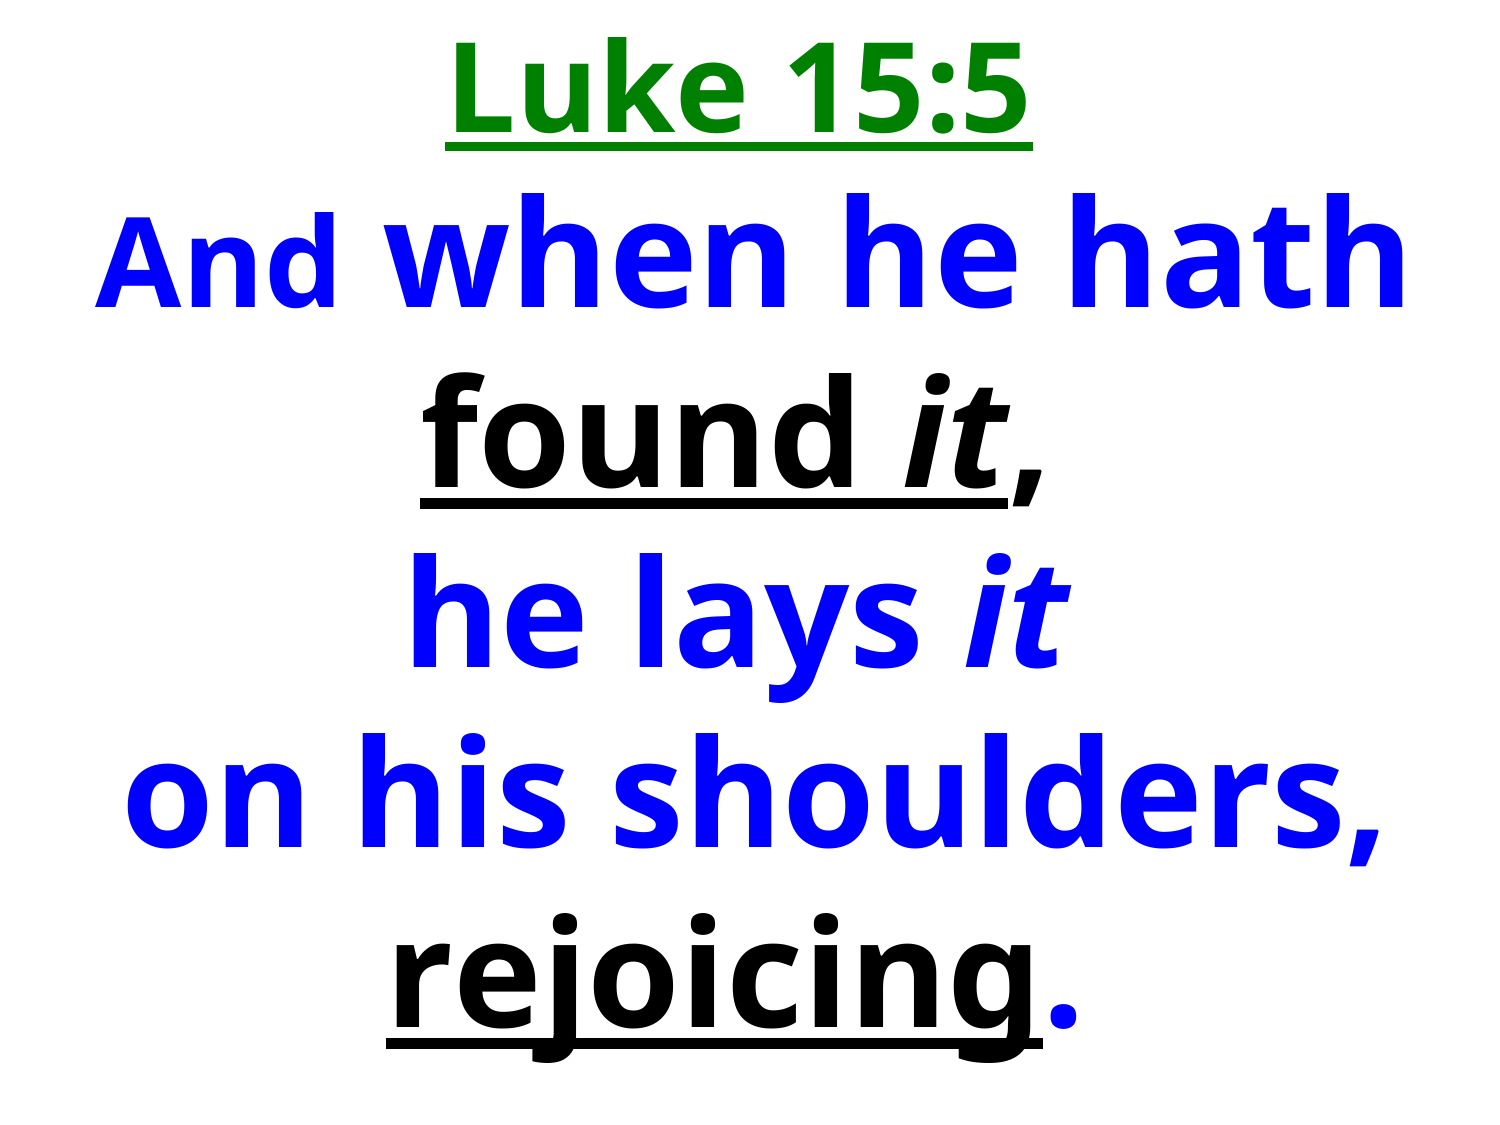

Luke 15:5
And when he hath found it,
he lays it
on his shoulders, rejoicing.